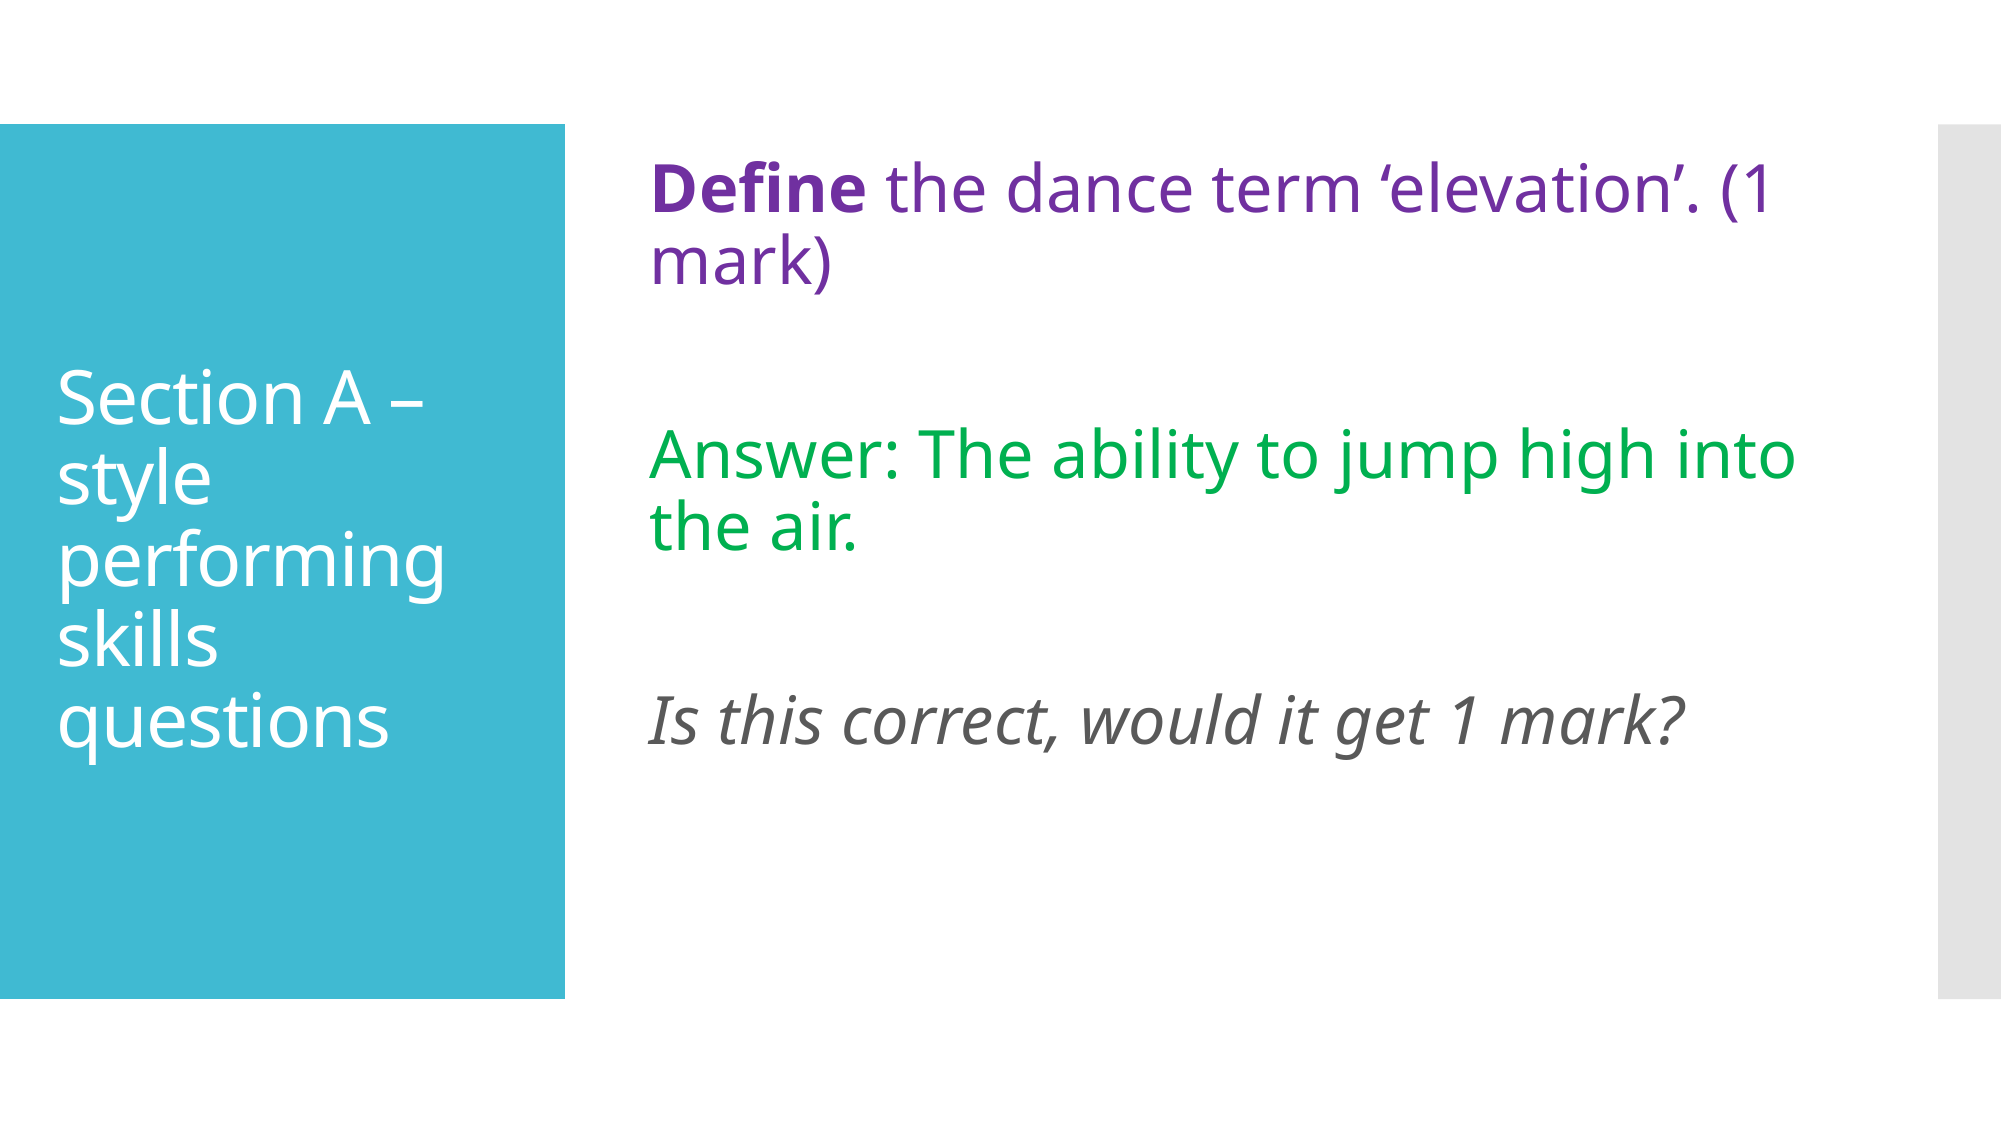

Define the dance term ‘elevation’. (1 mark)
Answer: The ability to jump high into the air.
Is this correct, would it get 1 mark?
# Section A – style performing skills questions